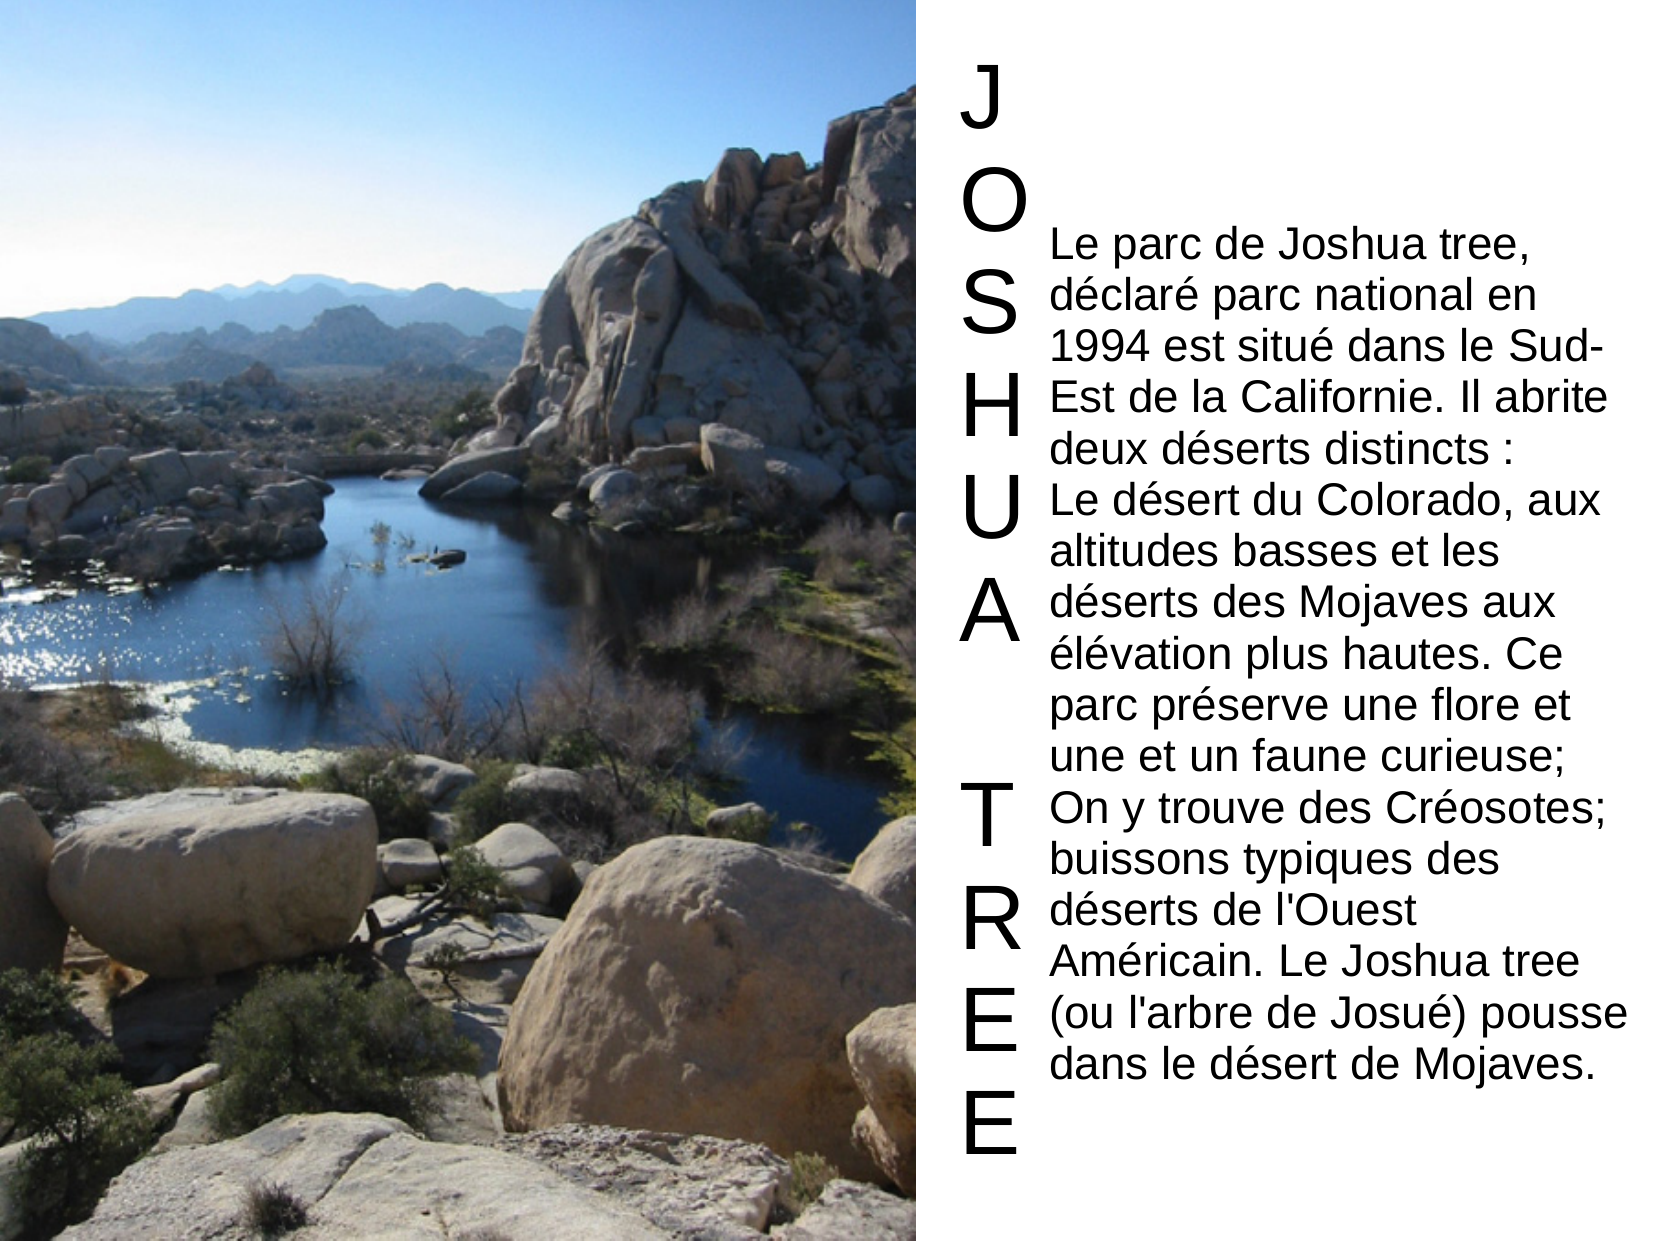

J
O
S
H
U
A
T
R
E
E
Le parc de Joshua tree, déclaré parc national en 1994 est situé dans le Sud-Est de la Californie. Il abrite deux déserts distincts :
Le désert du Colorado, aux altitudes basses et les déserts des Mojaves aux élévation plus hautes. Ce parc préserve une flore et une et un faune curieuse; On y trouve des Créosotes; buissons typiques des déserts de l'Ouest Américain. Le Joshua tree (ou l'arbre de Josué) pousse dans le désert de Mojaves.